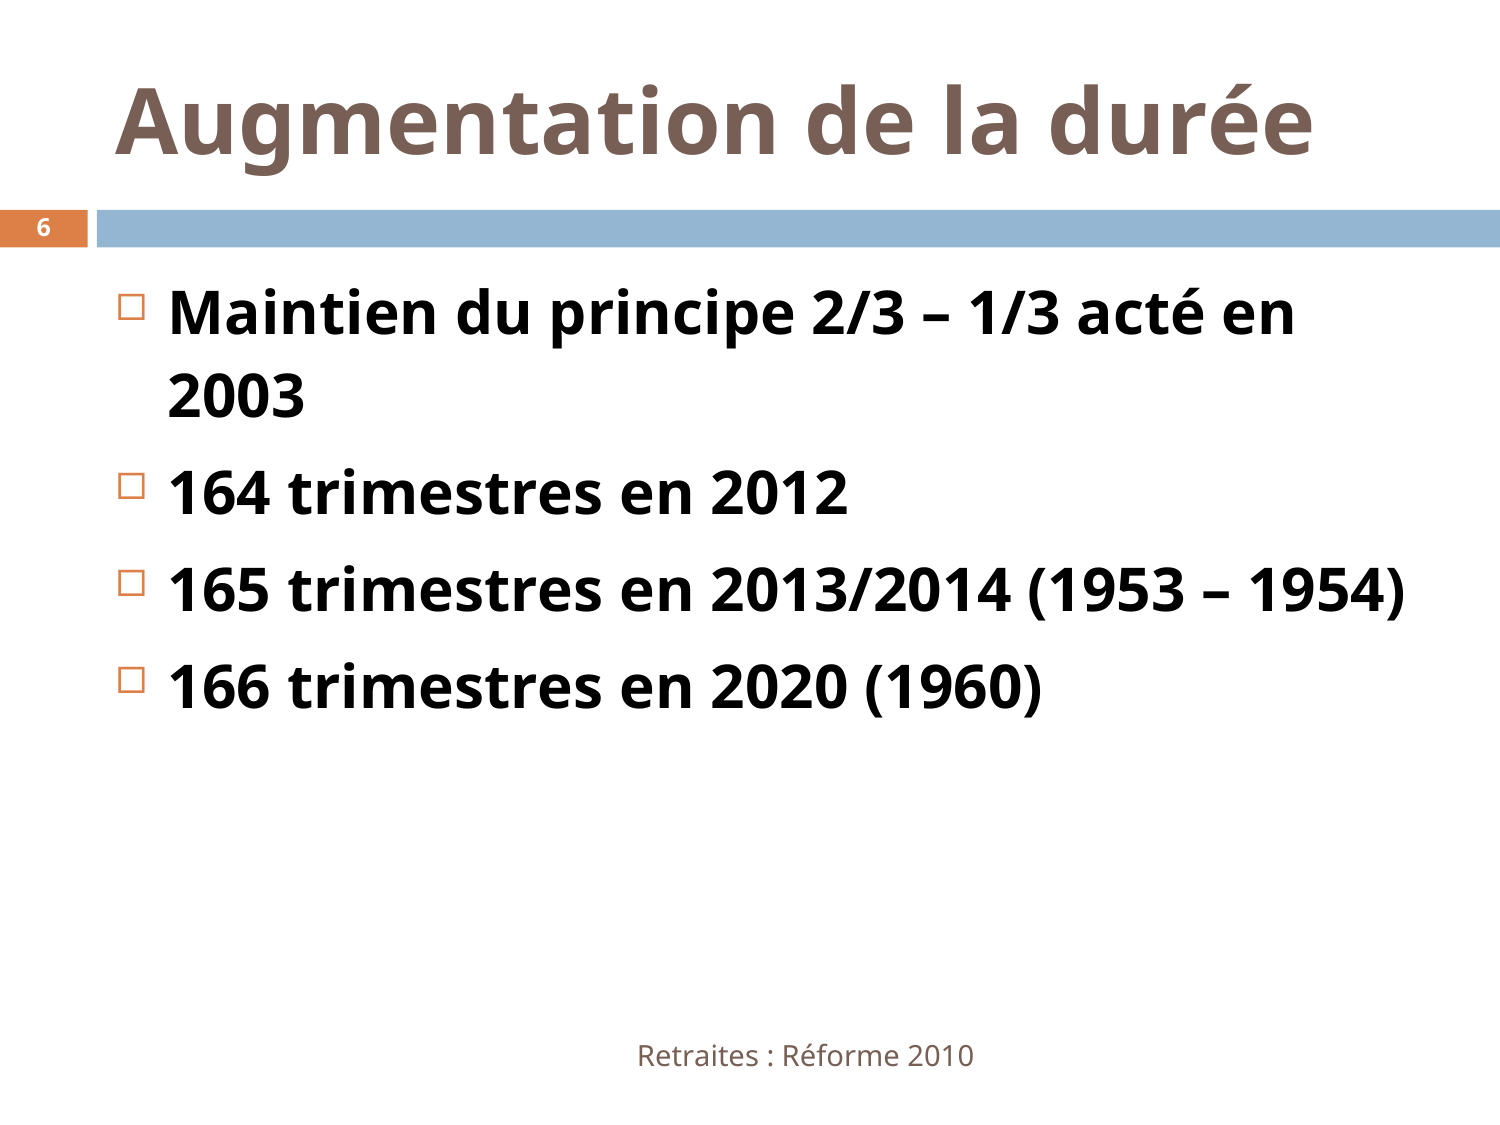

# Augmentation de la durée
Maintien du principe 2/3 – 1/3 acté en 2003
164 trimestres en 2012
165 trimestres en 2013/2014 (1953 – 1954)
166 trimestres en 2020 (1960)
Retraites : Réforme 2010